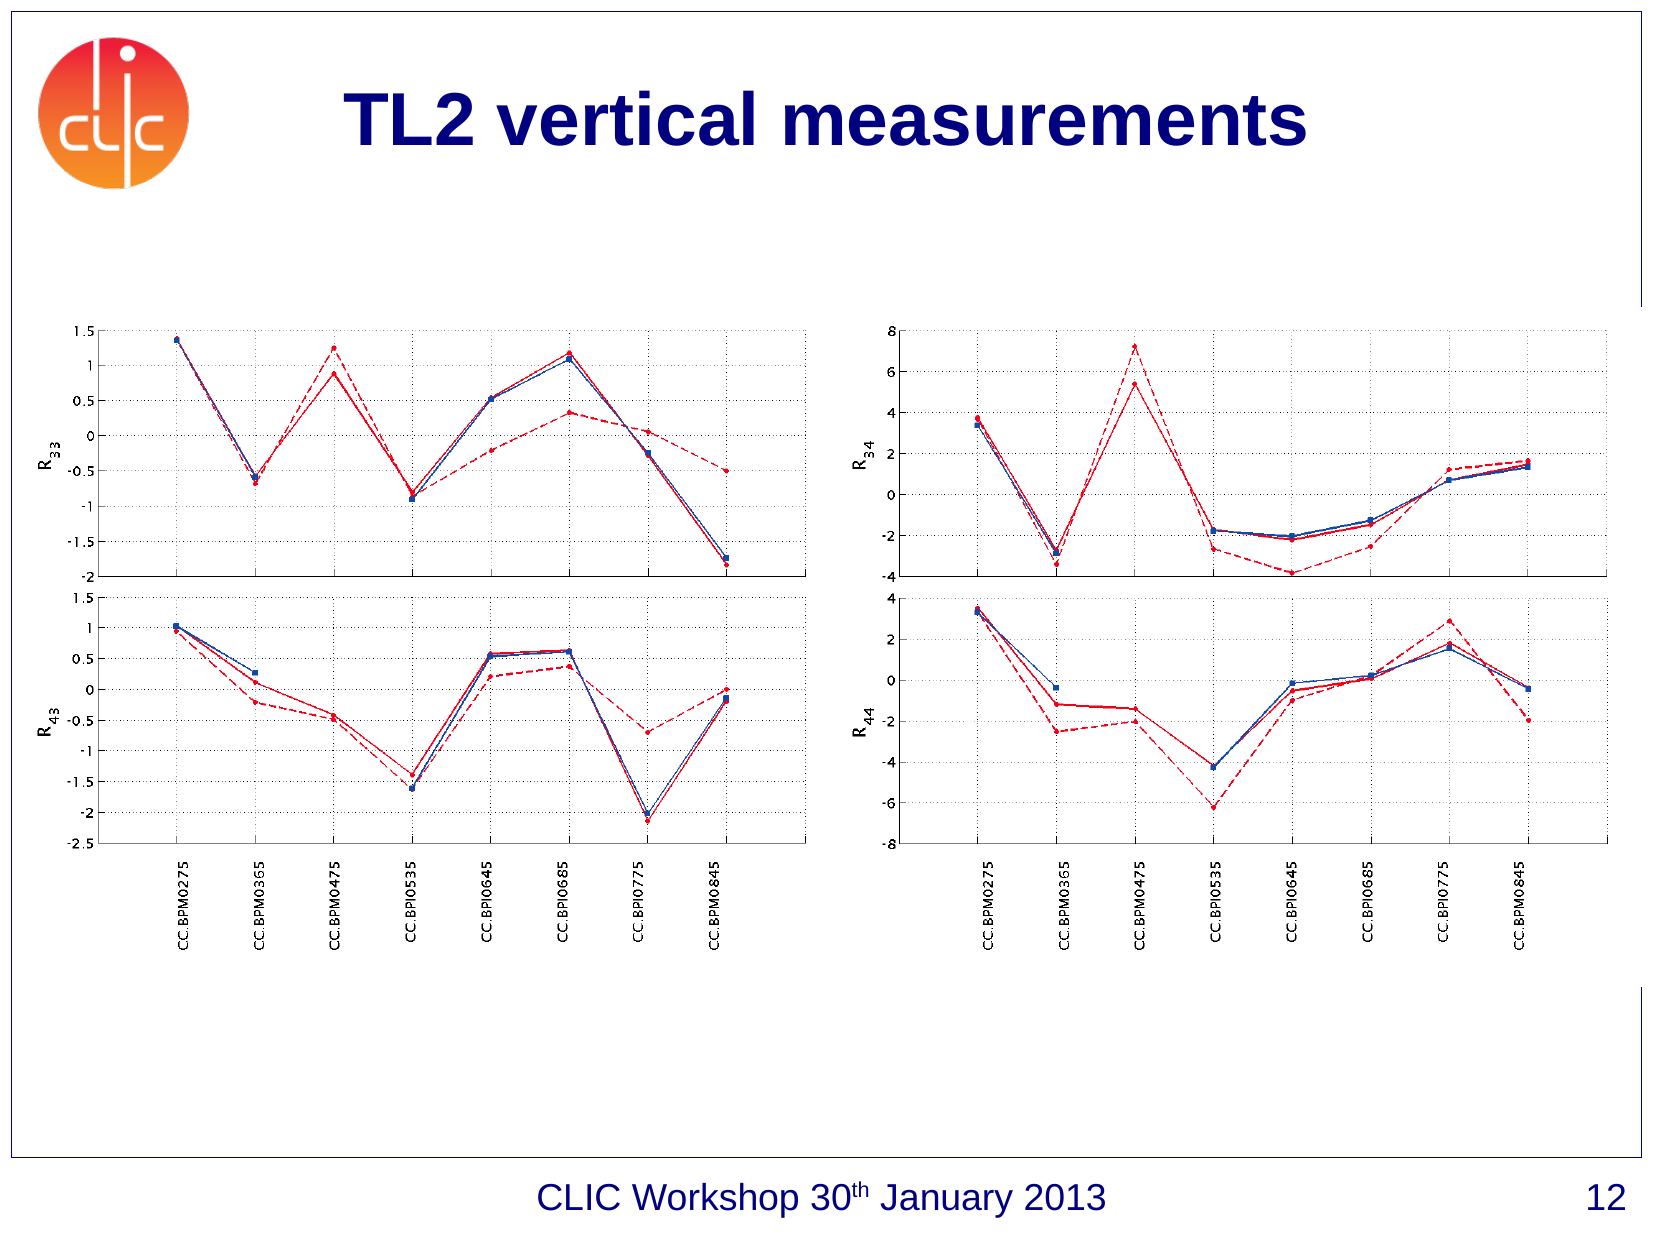

# TL2 vertical measurements
CLIC Workshop 30th January 2013
12